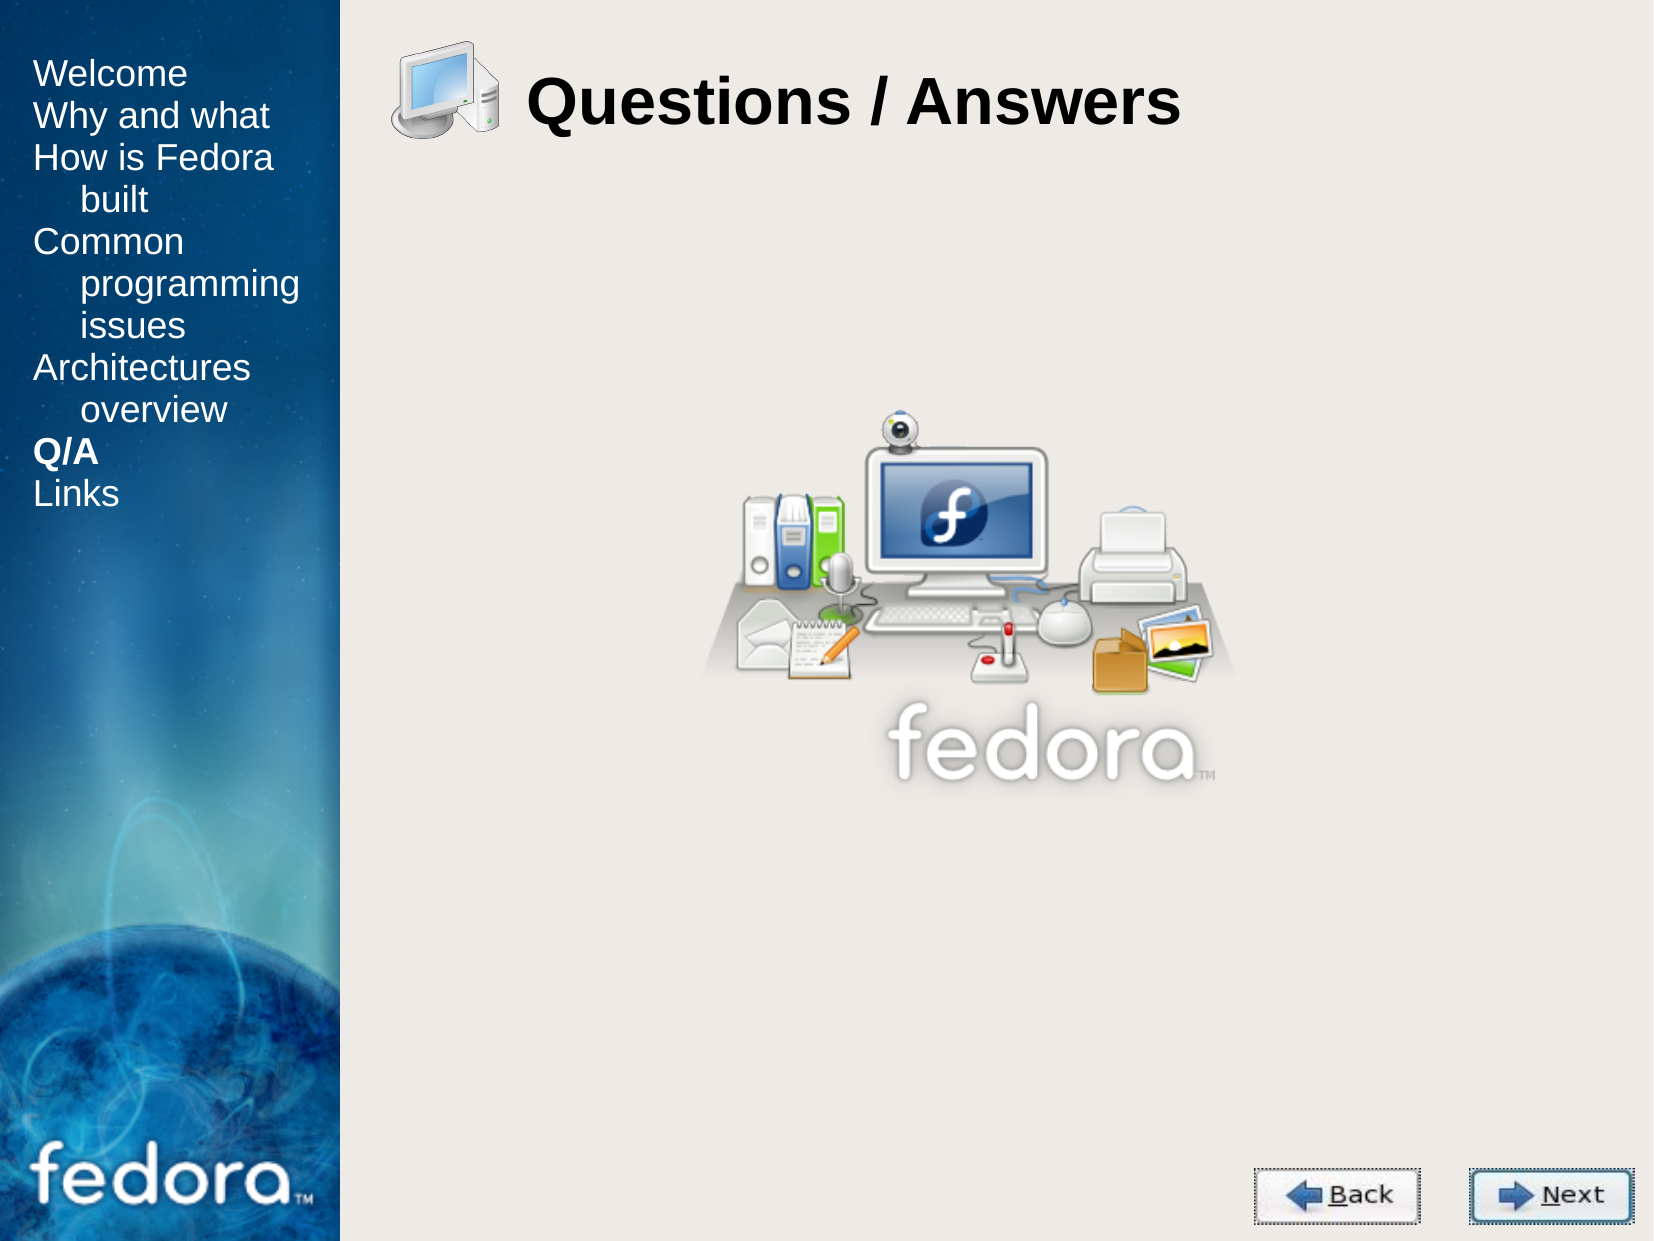

Welcome
Why and what
How is Fedora built
Common programming issues
Architectures overview
Q/A
Links
# Agenda
Questions / Answers